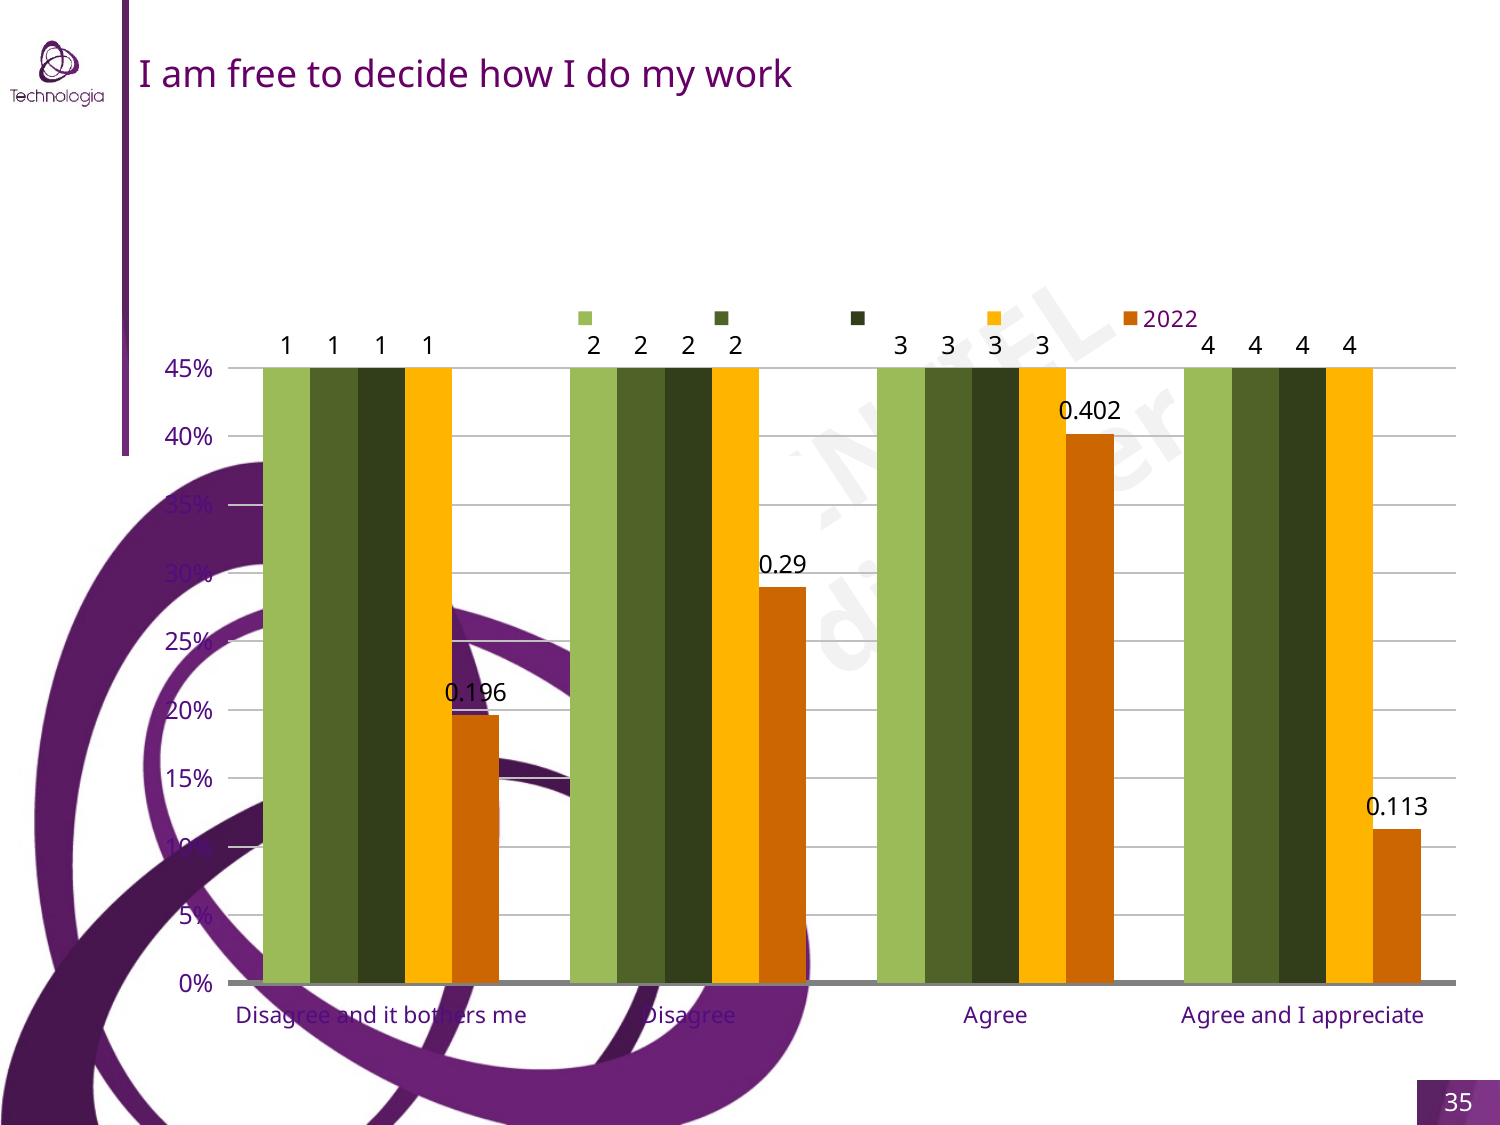

# I am free to decide how I do my work
[unsupported chart]